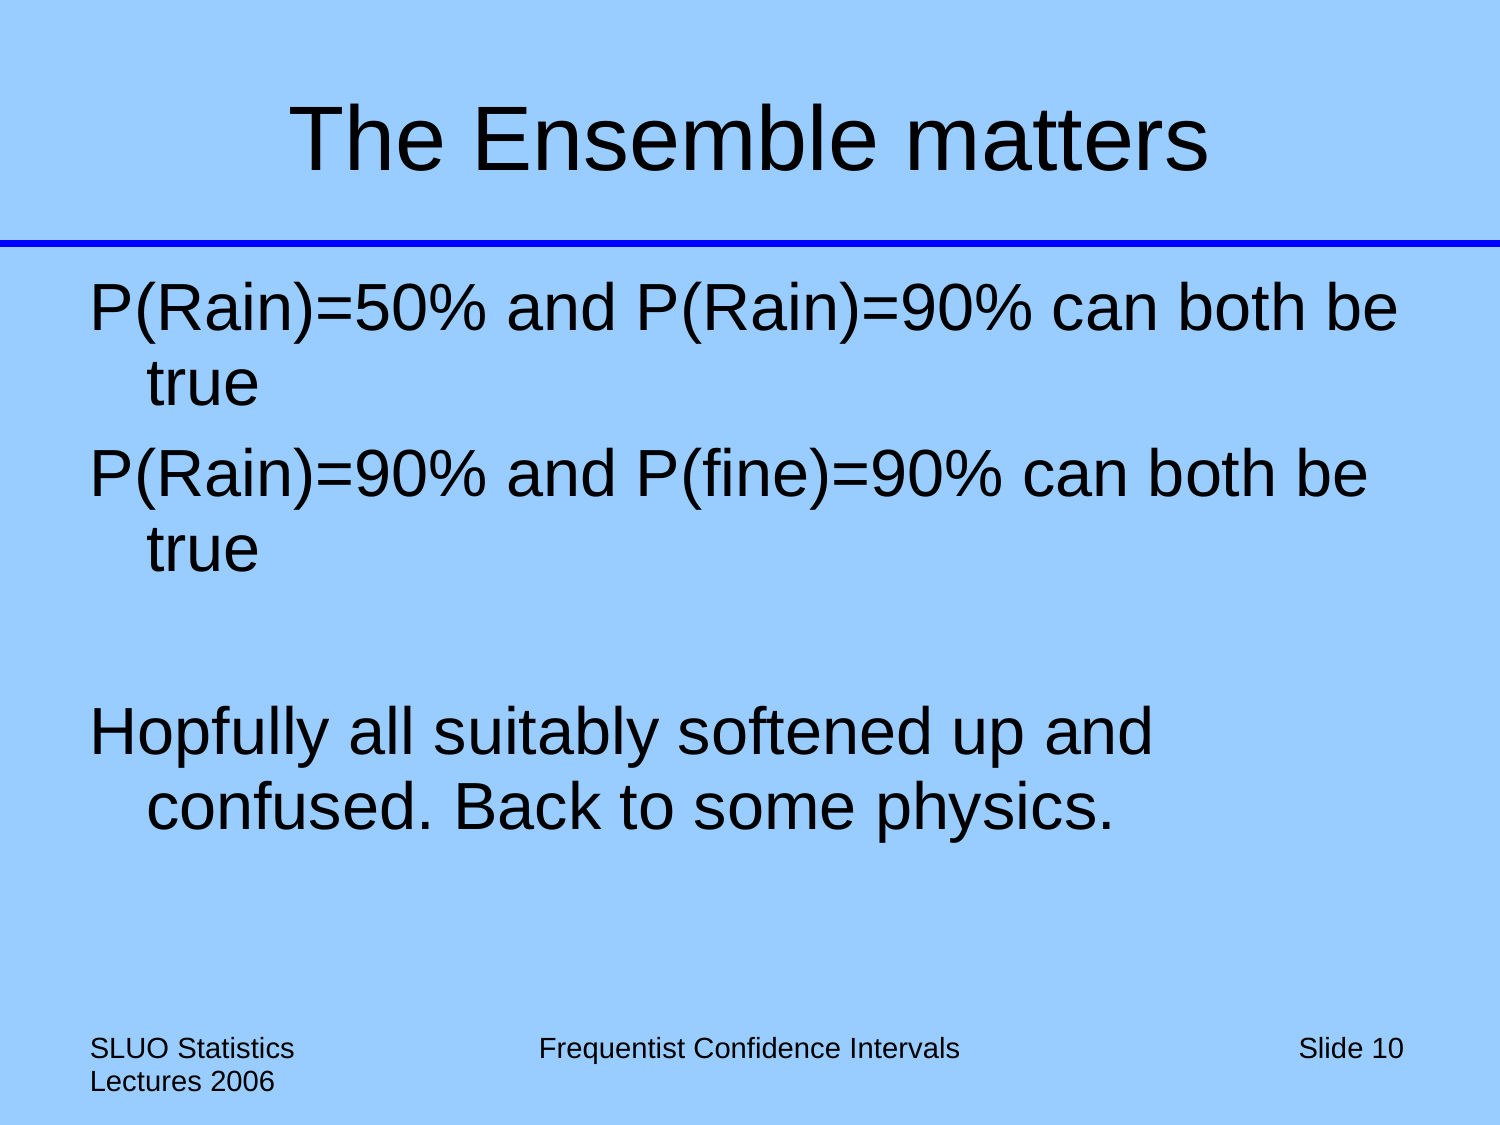

# The Ensemble matters
P(Rain)=50% and P(Rain)=90% can both be true
P(Rain)=90% and P(fine)=90% can both be true
Hopfully all suitably softened up and confused. Back to some physics.
10